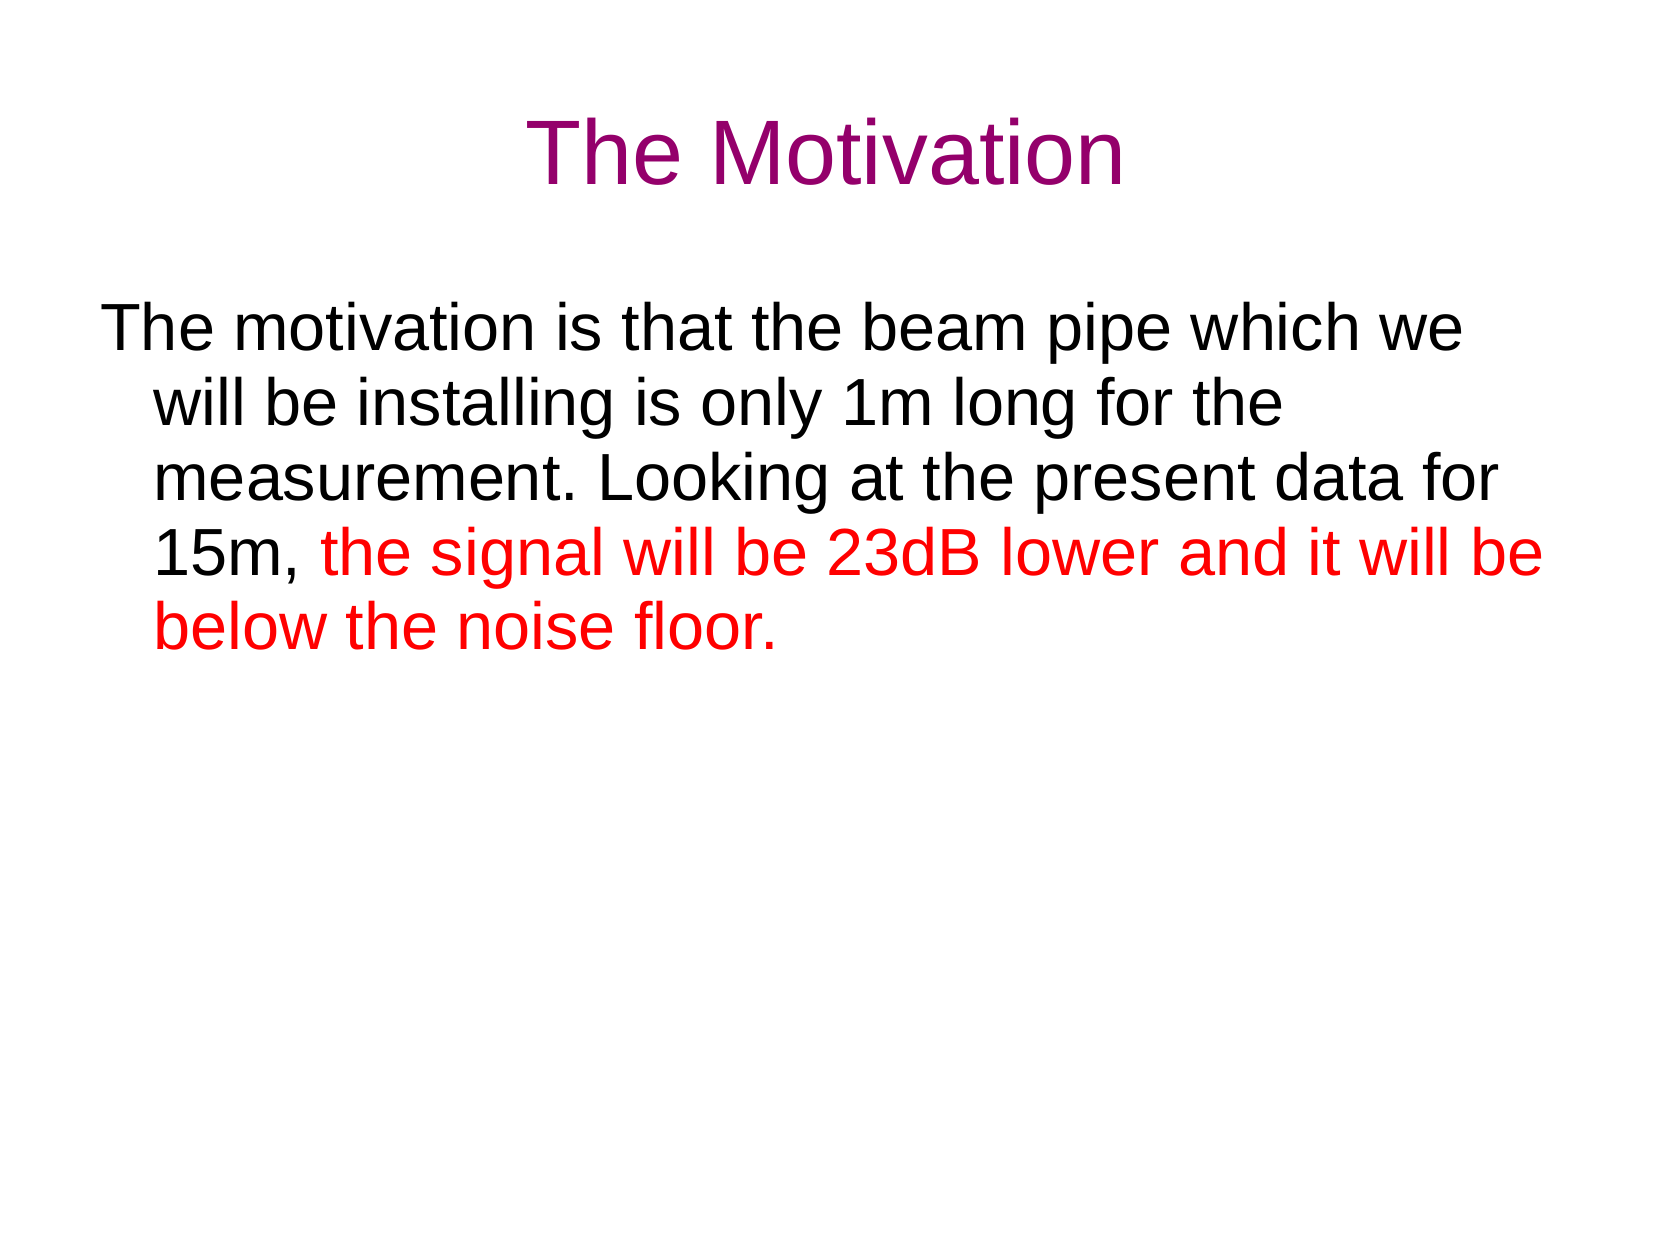

# The Motivation
The motivation is that the beam pipe which we will be installing is only 1m long for the measurement. Looking at the present data for 15m, the signal will be 23dB lower and it will be below the noise floor.